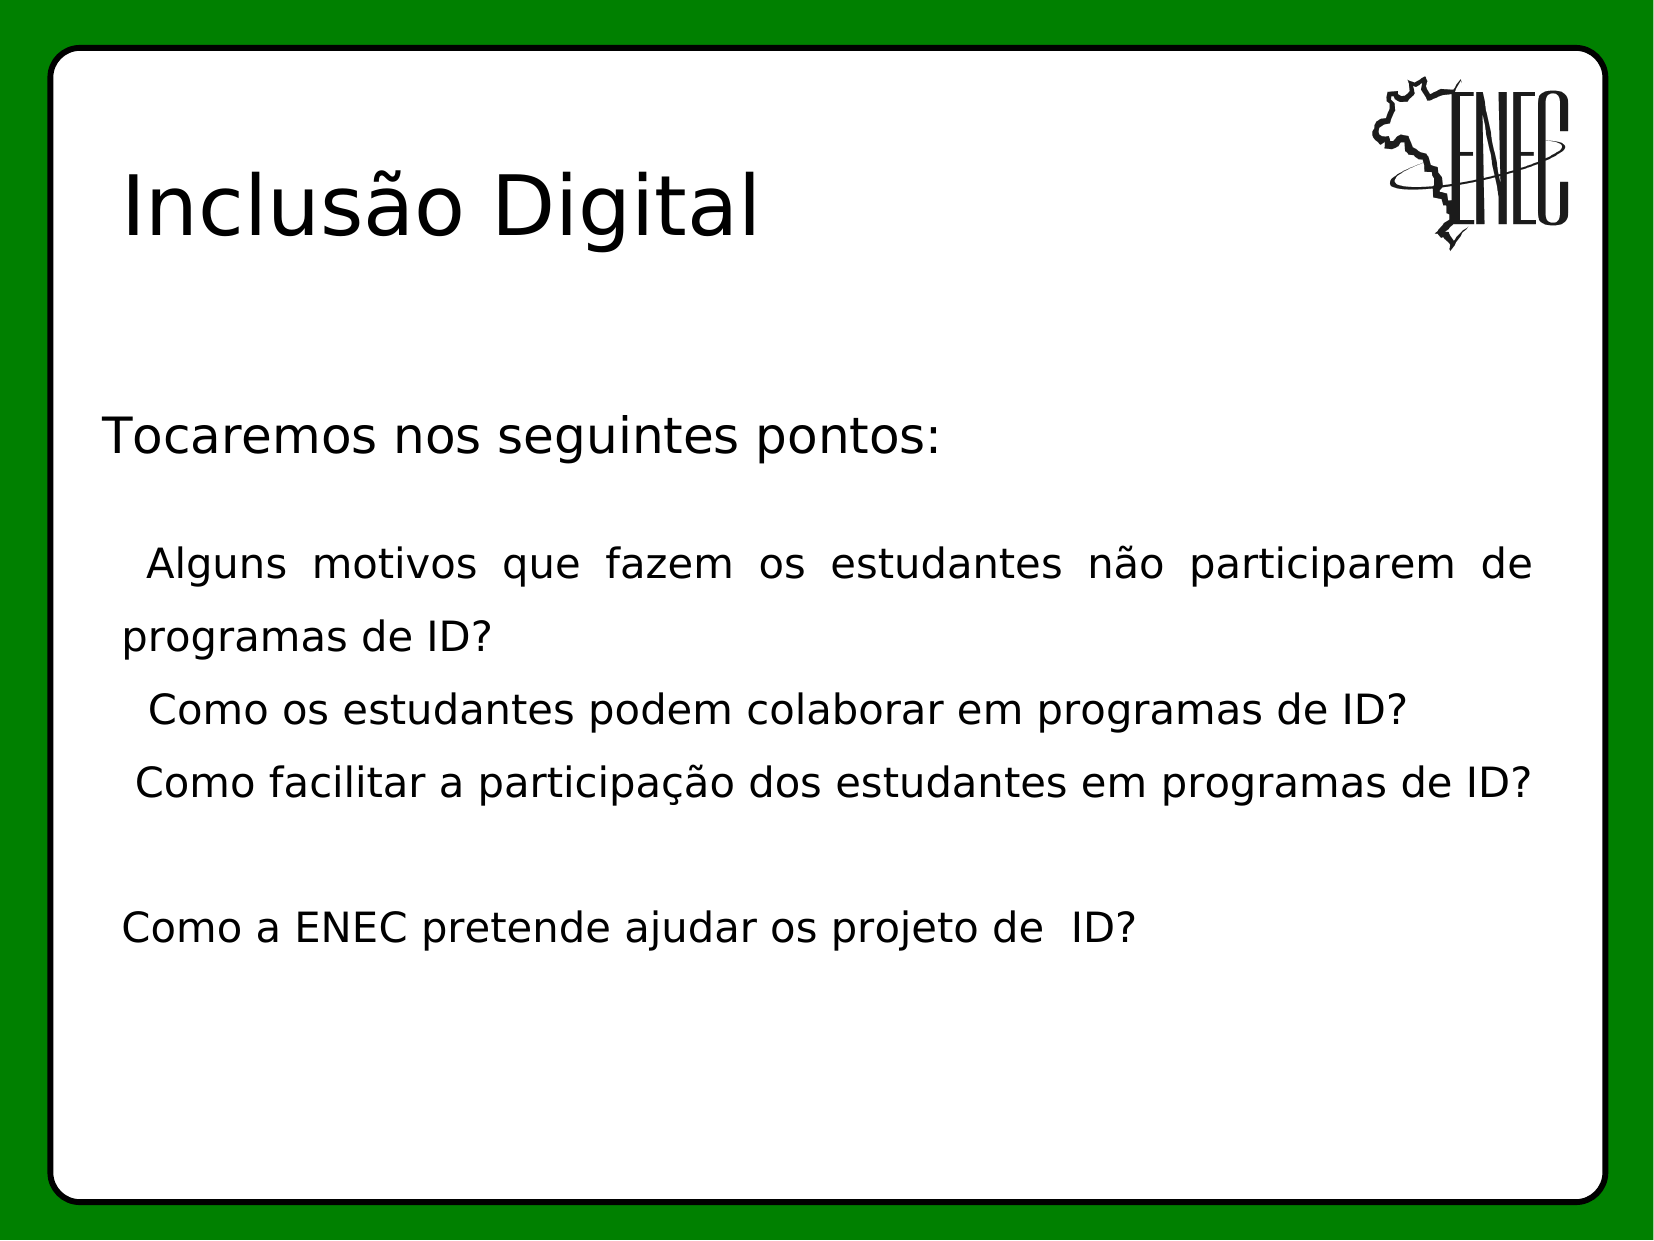

# Inclusão Digital
Tocaremos nos seguintes pontos:
 Alguns motivos que fazem os estudantes não participarem de programas de ID?
 Como os estudantes podem colaborar em programas de ID?
 Como facilitar a participação dos estudantes em programas de ID?
Como a ENEC pretende ajudar os projeto de ID?